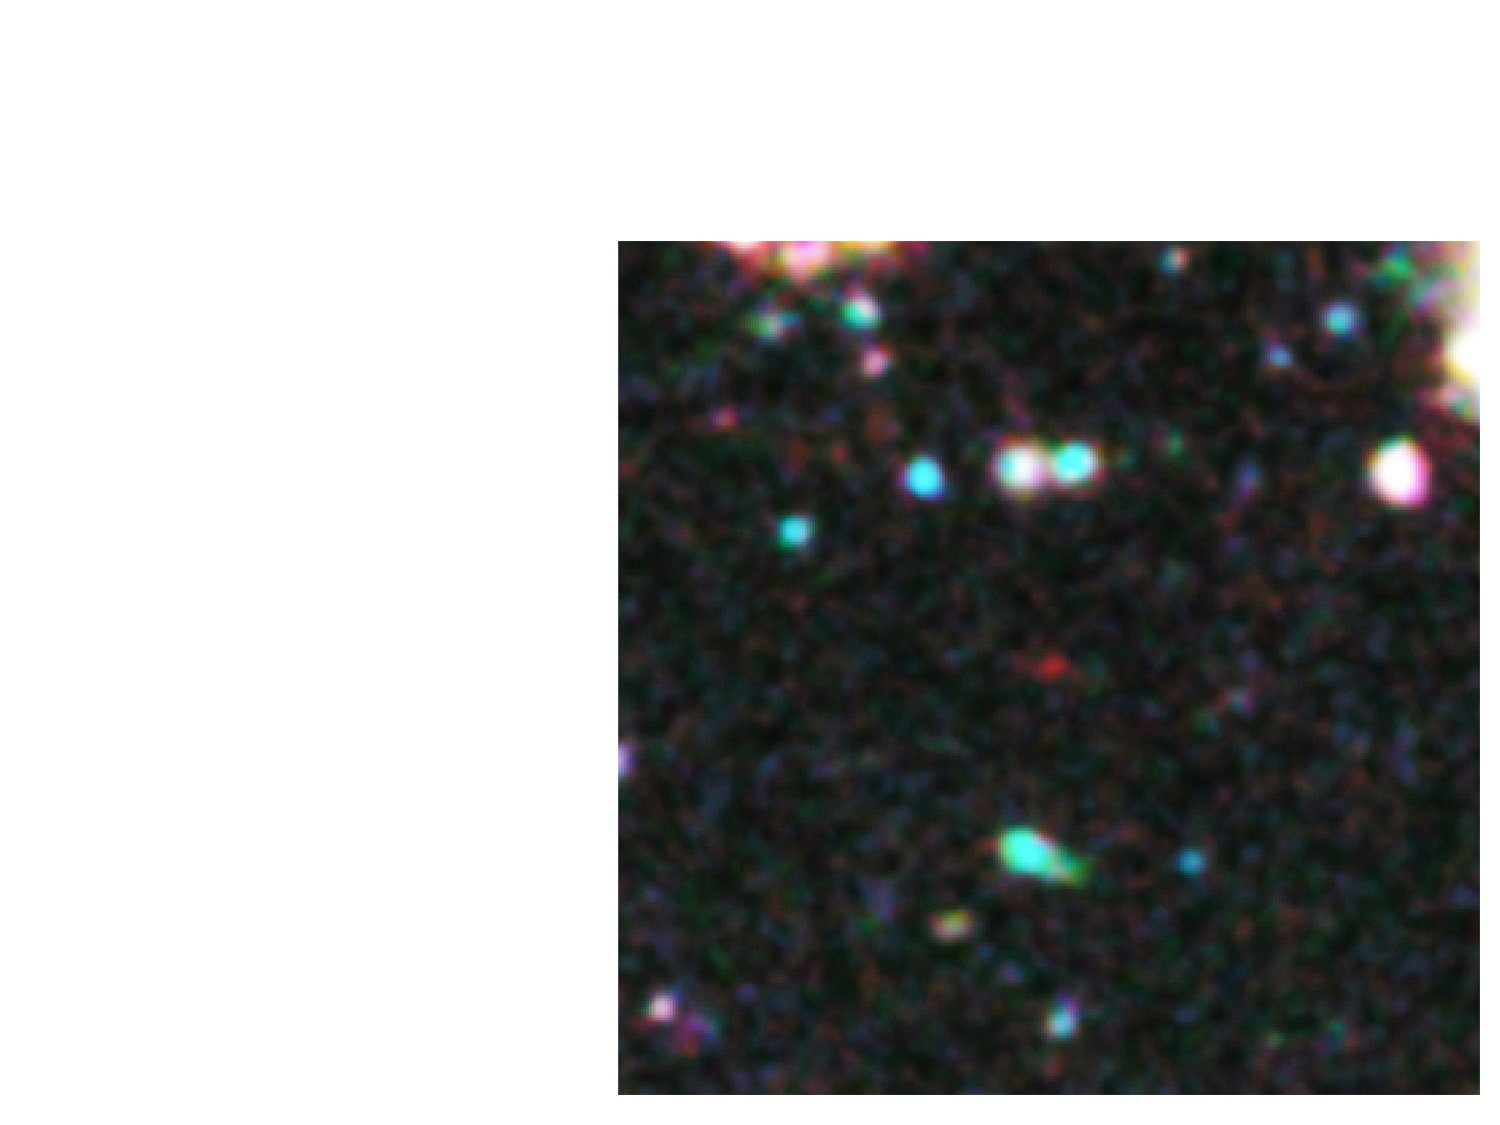

# One of the most distant galaxies so far detected: A redshift of 8.6 and a distance of about 13 billion light years
This picture was taken as part of the Hubble Ultra-deep Field: Hubble Space Telescope stared at a patch of sky for 1000000 seconds or about 11 days.